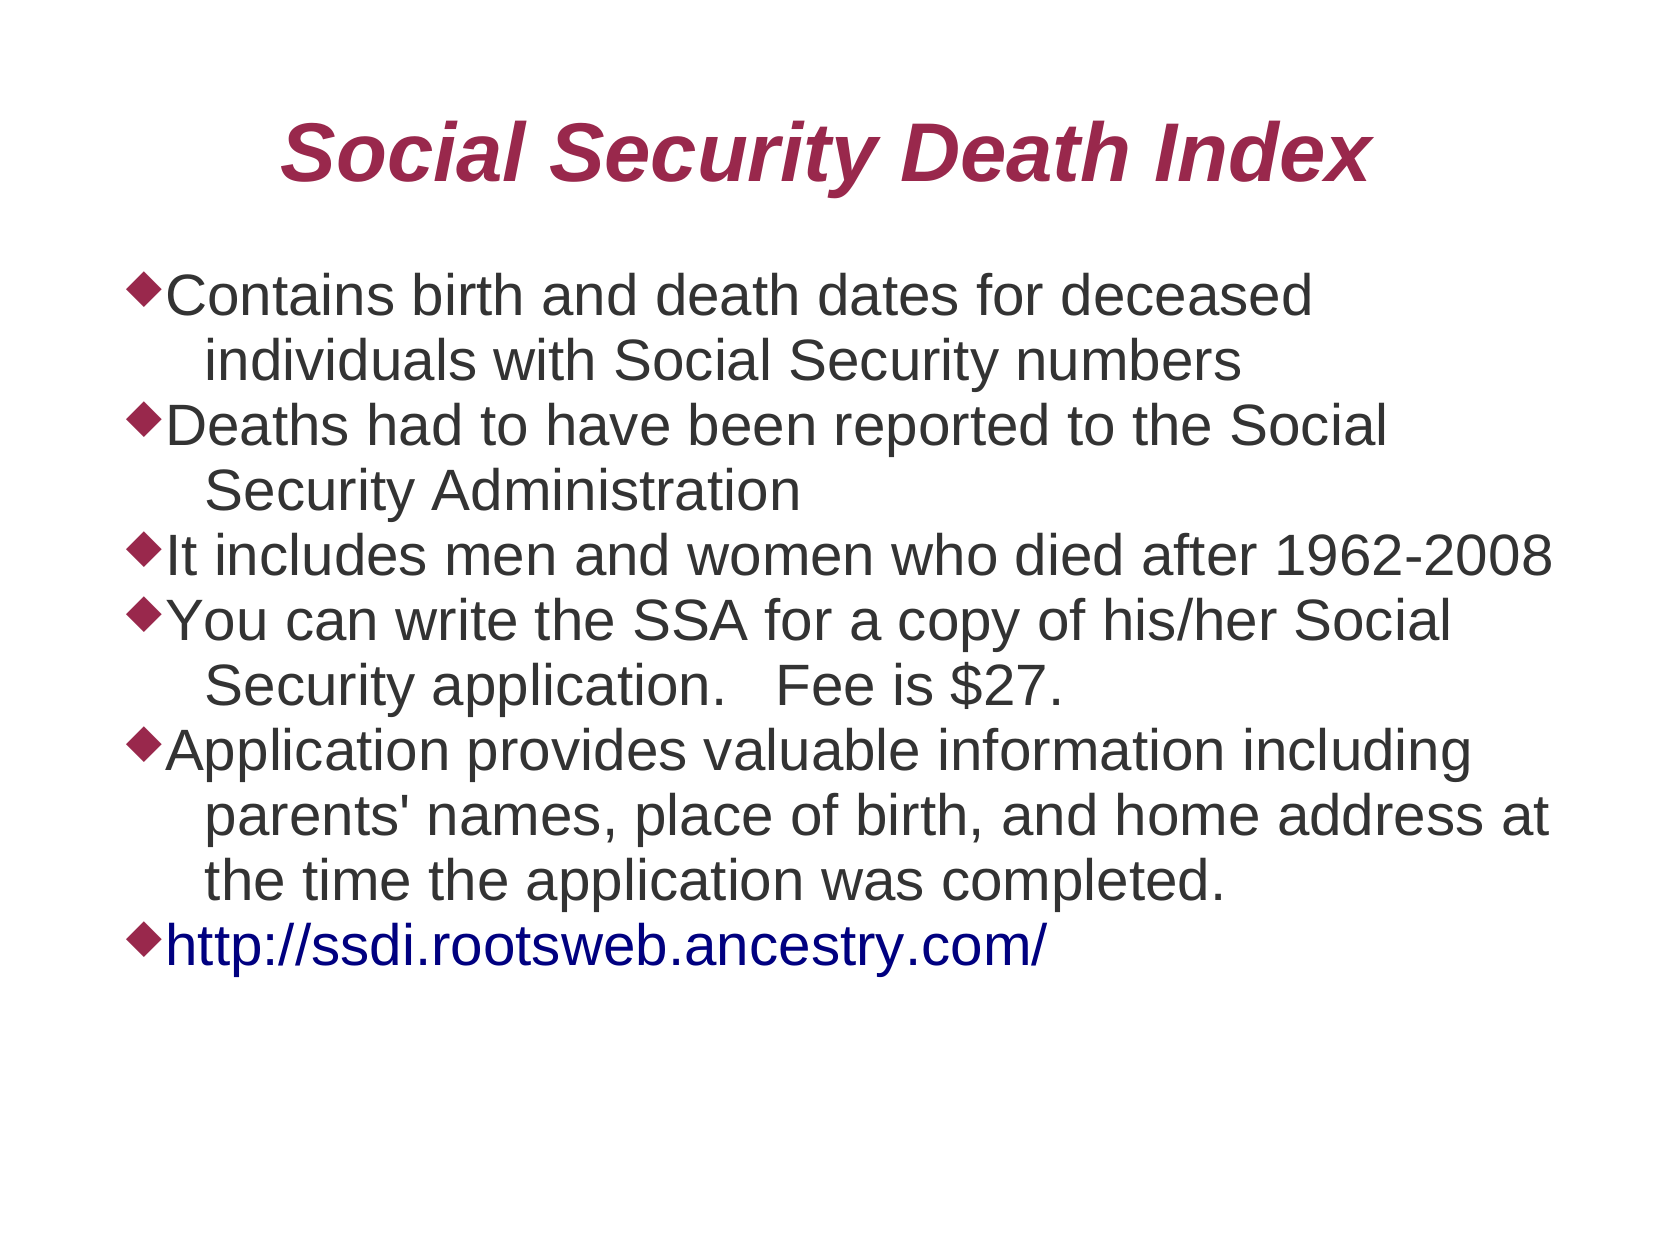

# Social Security Death Index
Contains birth and death dates for deceased individuals with Social Security numbers
Deaths had to have been reported to the Social Security Administration
It includes men and women who died after 1962-2008
You can write the SSA for a copy of his/her Social Security application. Fee is $27.
Application provides valuable information including parents' names, place of birth, and home address at the time the application was completed.
http://ssdi.rootsweb.ancestry.com/